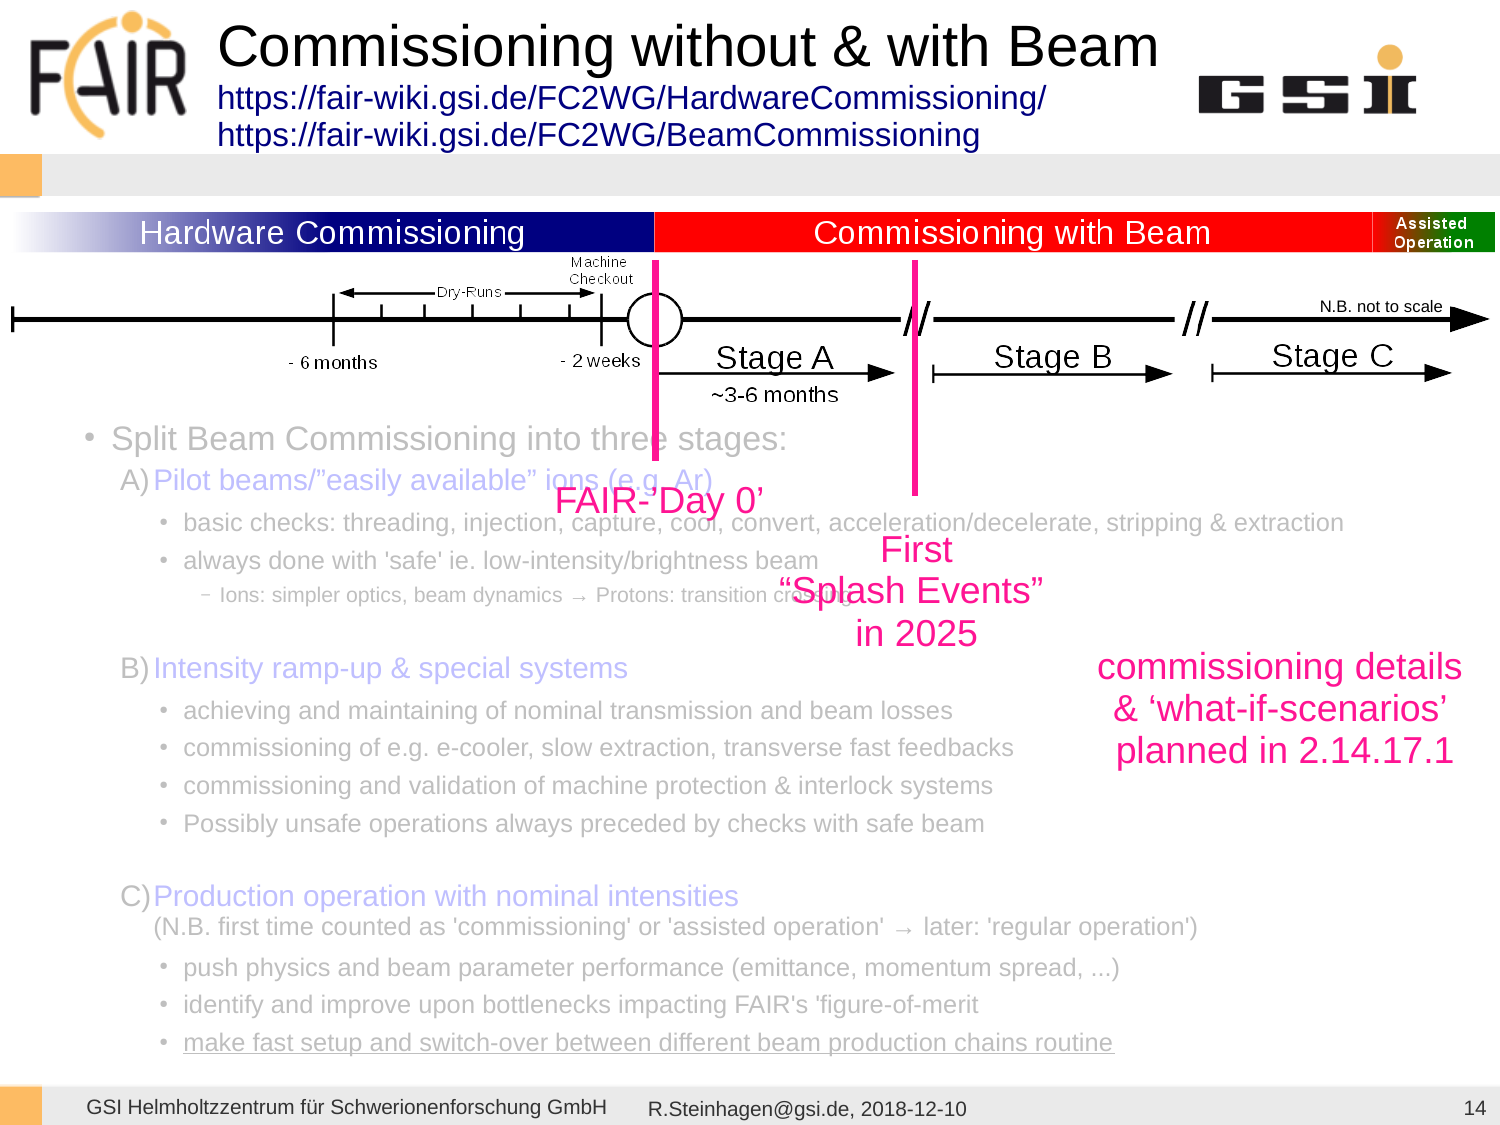

# Commissioning without & with Beam https://fair-wiki.gsi.de/FC2WG/HardwareCommissioning/ https://fair-wiki.gsi.de/FC2WG/BeamCommissioning
FAIR-’Day 0’
First
“Splash Events”
in 2025
N.B. not to scale
Split Beam Commissioning into three stages:
Pilot beams/”easily available” ions (e.g. Ar)
basic checks: threading, injection, capture, cool, convert, acceleration/decelerate, stripping & extraction
always done with 'safe' ie. low-intensity/brightness beam
Ions: simpler optics, beam dynamics → Protons: transition crossing
Intensity ramp-up & special systems
achieving and maintaining of nominal transmission and beam losses
commissioning of e.g. e-cooler, slow extraction, transverse fast feedbacks
commissioning and validation of machine protection & interlock systems
Possibly unsafe operations always preceded by checks with safe beam
Production operation with nominal intensities 						 									 				(N.B. first time counted as 'commissioning' or 'assisted operation' → later: 'regular operation')
push physics and beam parameter performance (emittance, momentum spread, ...)
identify and improve upon bottlenecks impacting FAIR's 'figure-of-merit
make fast setup and switch-over between different beam production chains routine
commissioning details
& ‘what-if-scenarios’
planned in 2.14.17.1